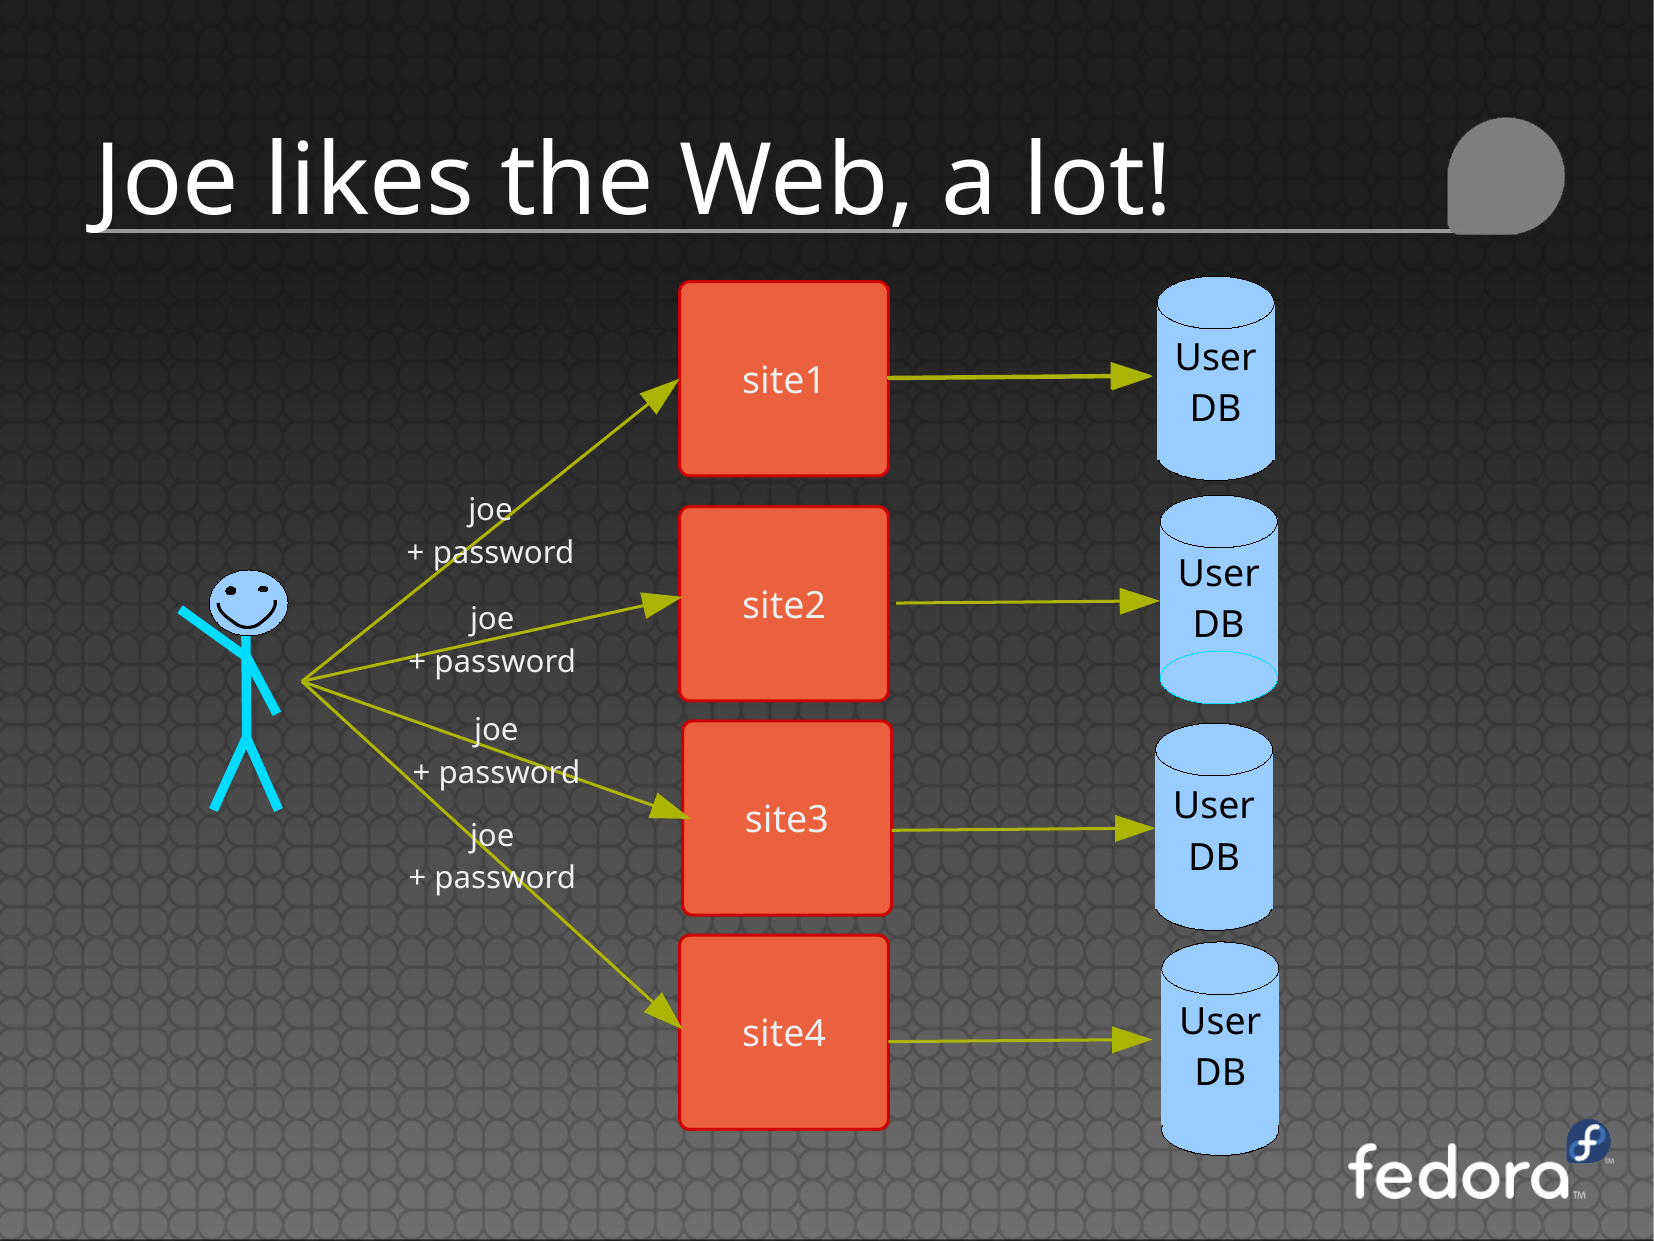

# Joe likes the Web, a lot!
site1
User
DB
User
DB
site2
User
DB
site3
User
DB
site4
User
DB